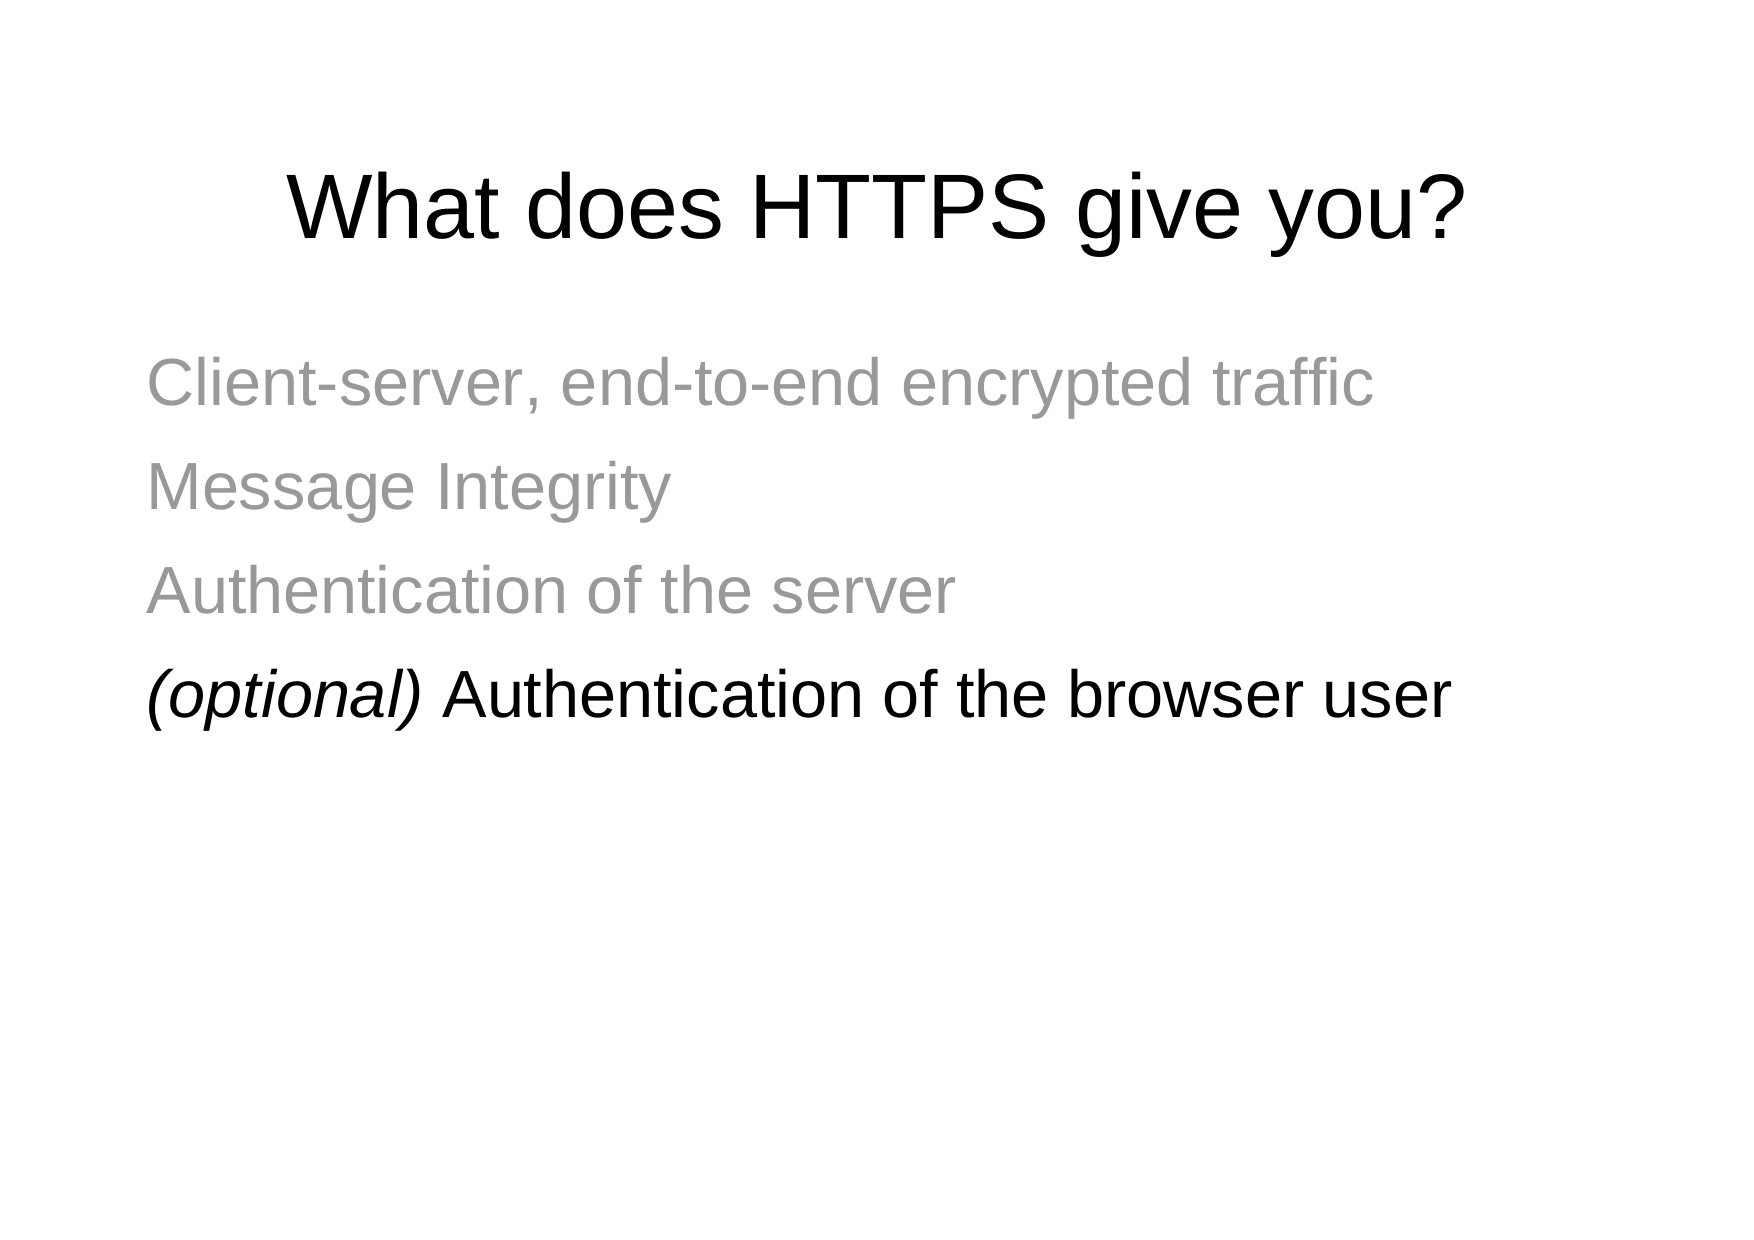

# What does HTTPS give you?
Client-server, end-to-end encrypted traffic
Message Integrity
Authentication of the server
(optional) Authentication of the browser user